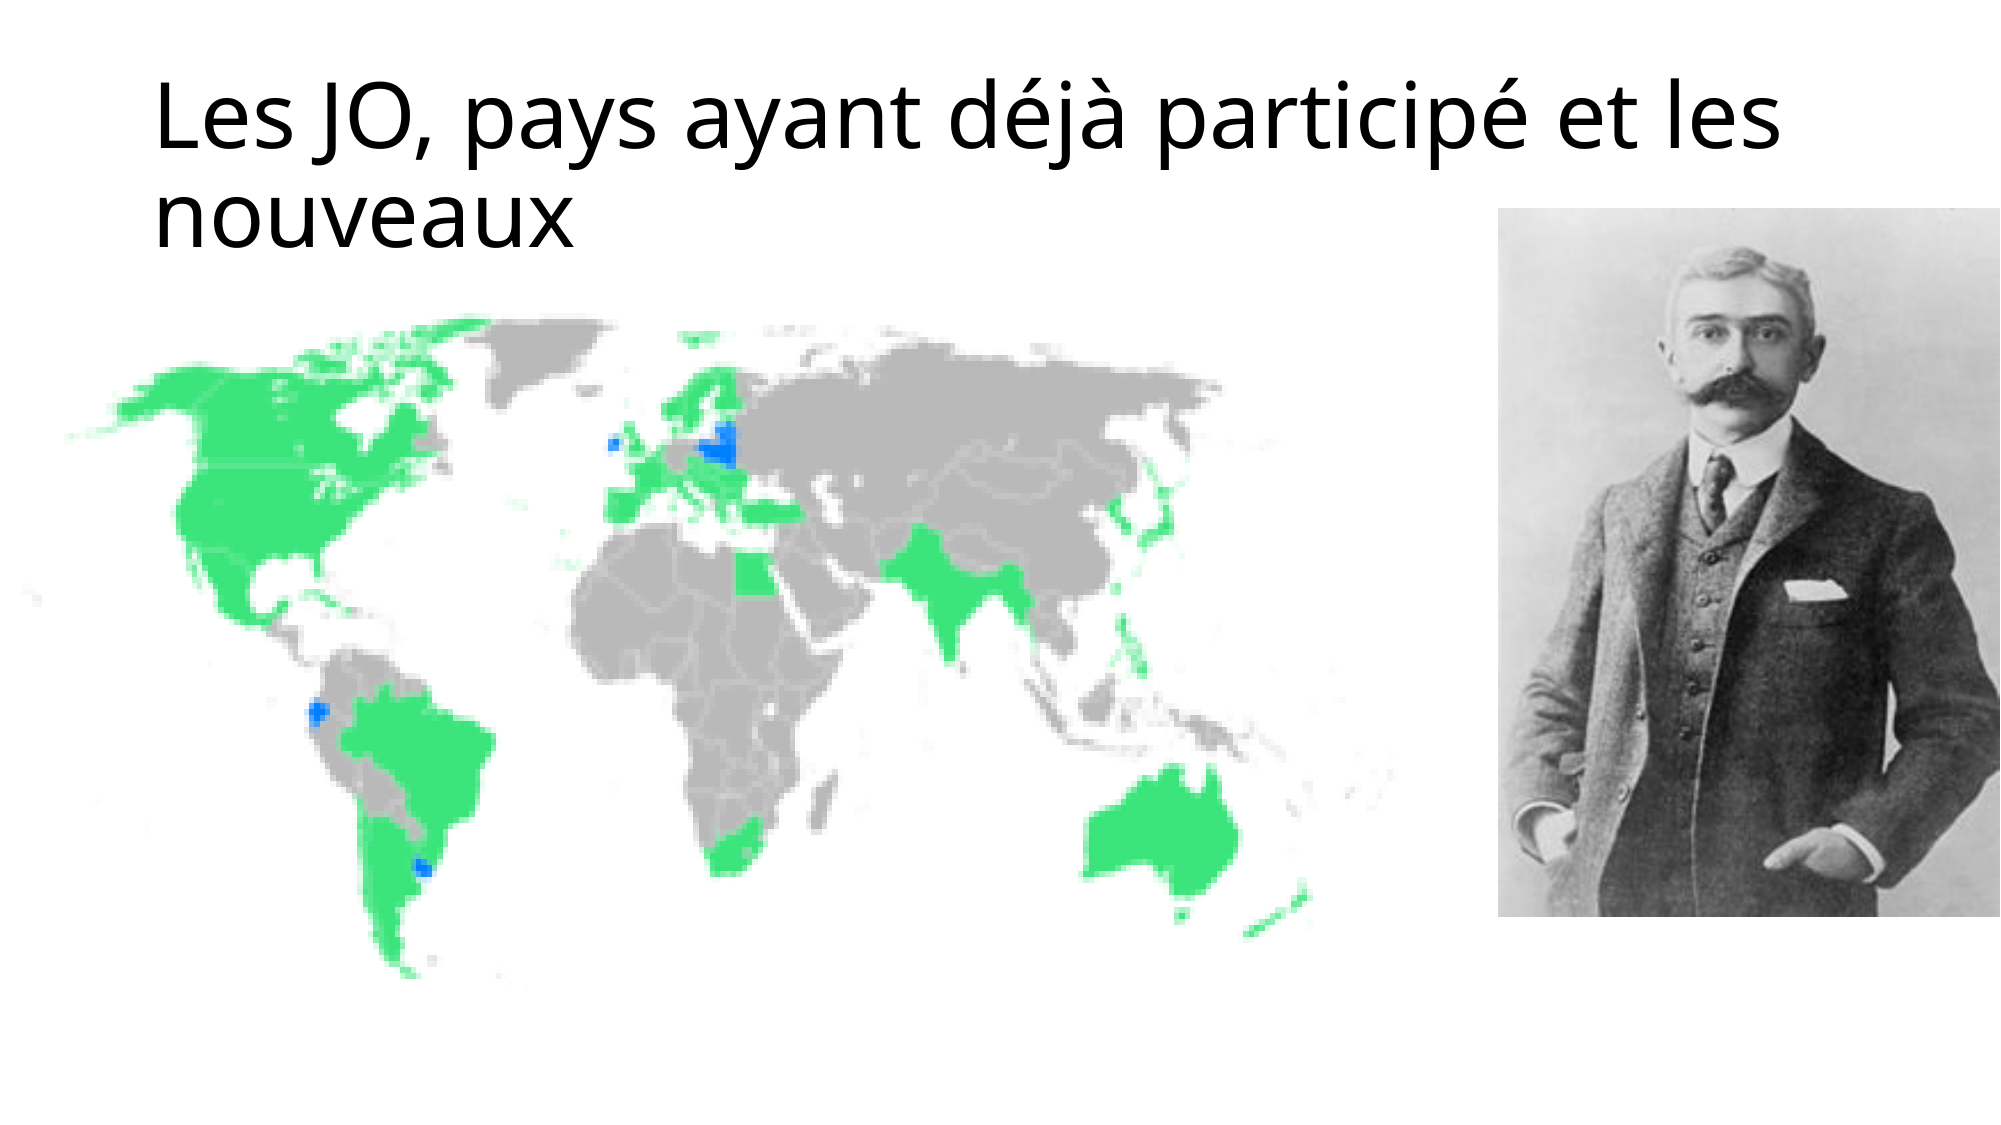

# Les JO, pays ayant déjà participé et les nouveaux